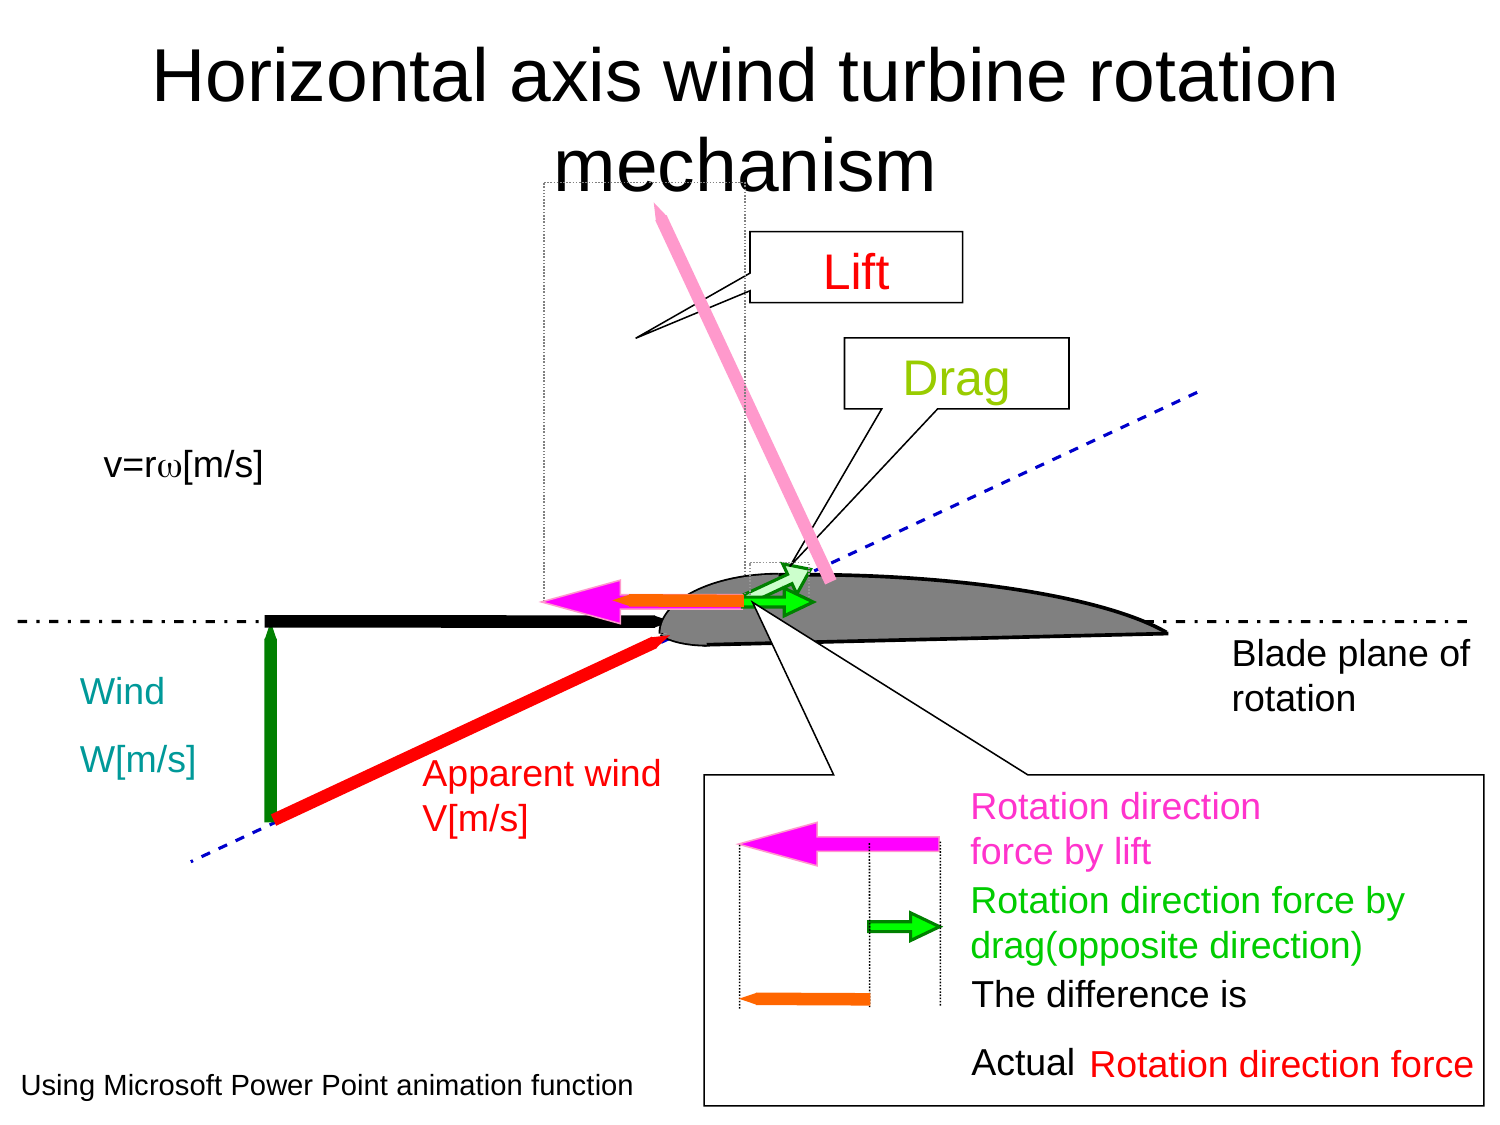

# Horizontal axis wind turbine rotation mechanism
Lift
Drag
v=rw[m/s]
Rotation direction force
Blade plane of rotation
Wind
W[m/s]
Apparent wind
V[m/s]
Rotation direction force by lift
Rotation direction force by drag(opposite direction)
The difference is
Actual
Using Microsoft Power Point animation function